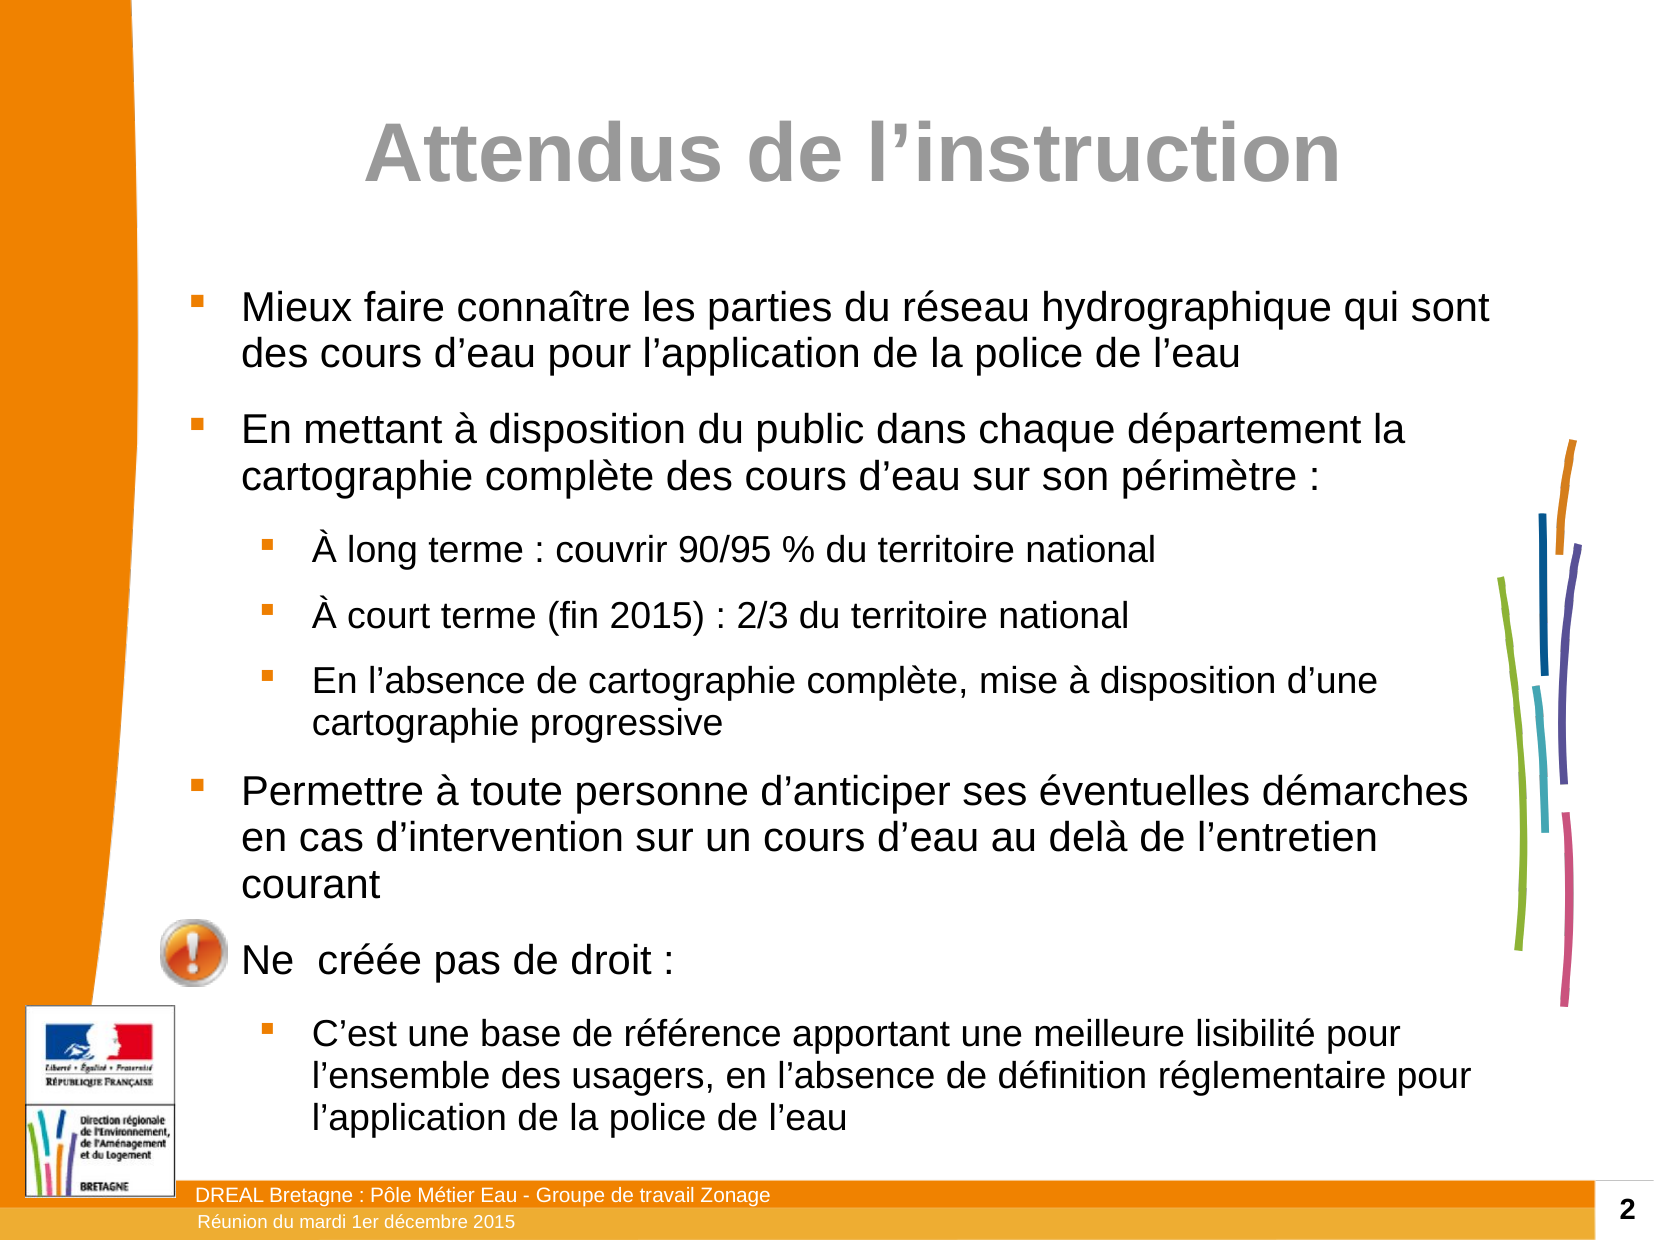

# Attendus de l’instruction
Mieux faire connaître les parties du réseau hydrographique qui sont des cours d’eau pour l’application de la police de l’eau
En mettant à disposition du public dans chaque département la cartographie complète des cours d’eau sur son périmètre :
À long terme : couvrir 90/95 % du territoire national
À court terme (fin 2015) : 2/3 du territoire national
En l’absence de cartographie complète, mise à disposition d’une cartographie progressive
Permettre à toute personne d’anticiper ses éventuelles démarches en cas d’intervention sur un cours d’eau au delà de l’entretien courant
Ne créée pas de droit :
C’est une base de référence apportant une meilleure lisibilité pour l’ensemble des usagers, en l’absence de définition réglementaire pour l’application de la police de l’eau
DREAL Bretagne : Pôle Métier Eau - Groupe de travail Zonage
2
Réunion du mardi 1er décembre 2015